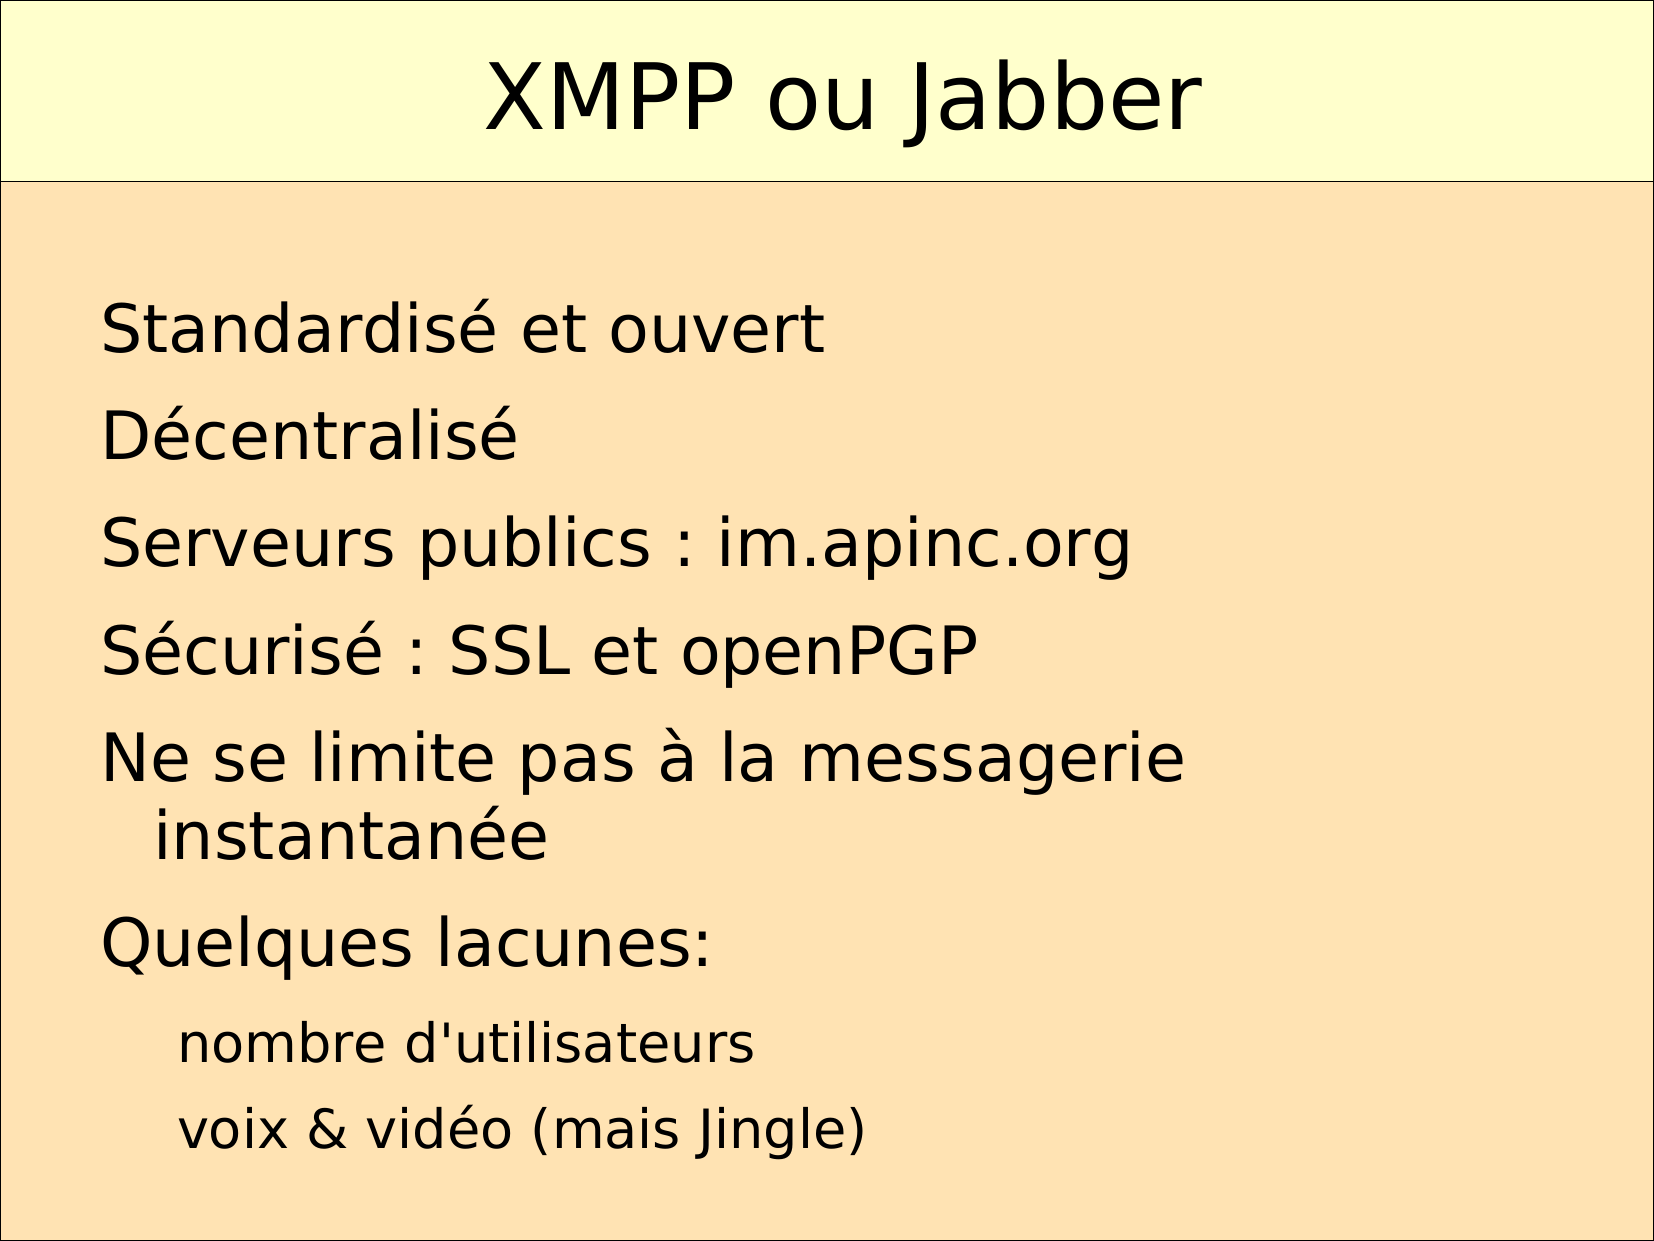

# XMPP ou Jabber
Standardisé et ouvert
Décentralisé
Serveurs publics : im.apinc.org
Sécurisé : SSL et openPGP
Ne se limite pas à la messagerie instantanée
Quelques lacunes:
nombre d'utilisateurs
voix & vidéo (mais Jingle)